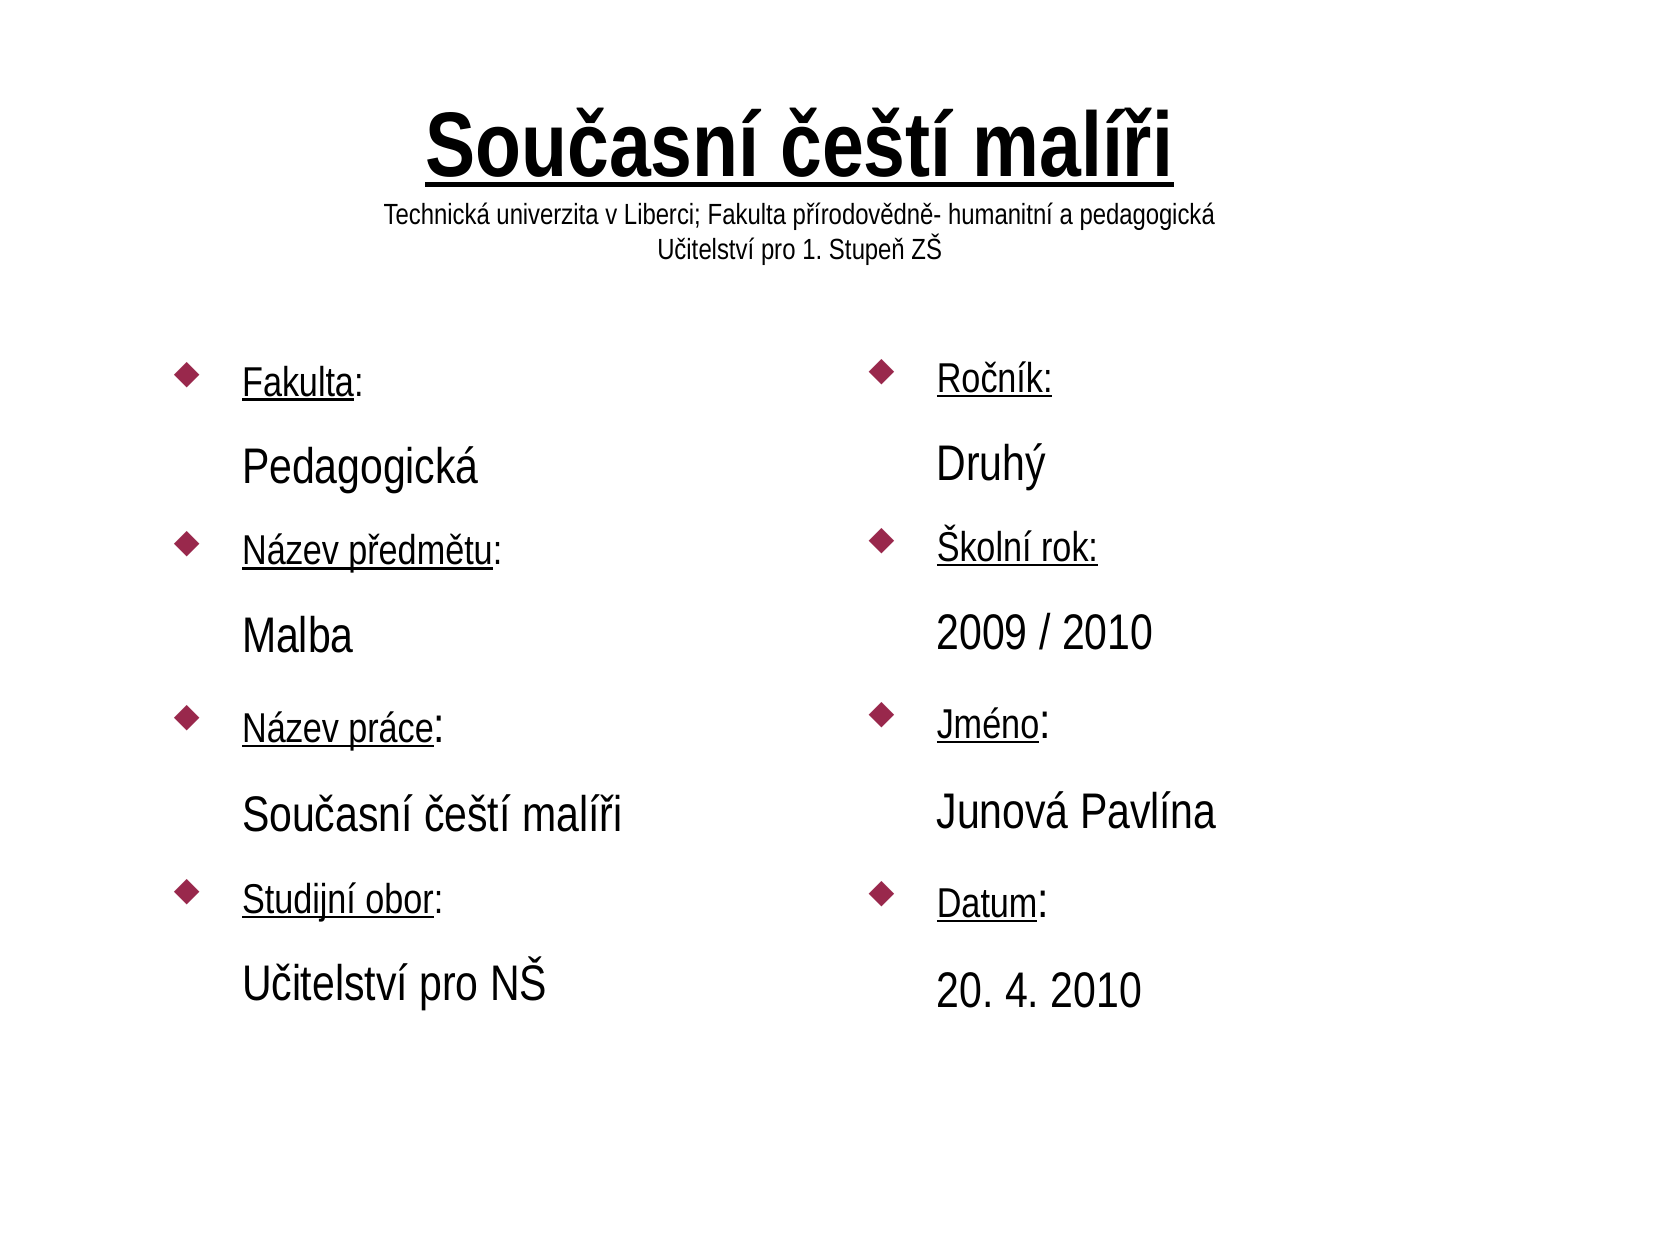

# Současní čeští malíři Technická univerzita v Liberci; Fakulta přírodovědně- humanitní a pedagogická Učitelství pro 1. Stupeň ZŠ
Ročník:
Druhý
Školní rok:
2009 / 2010
Jméno:
Junová Pavlína
Datum:
20. 4. 2010
Fakulta:
Pedagogická
Název předmětu:
Malba
Název práce:
Současní čeští malíři
Studijní obor:
Učitelství pro NŠ